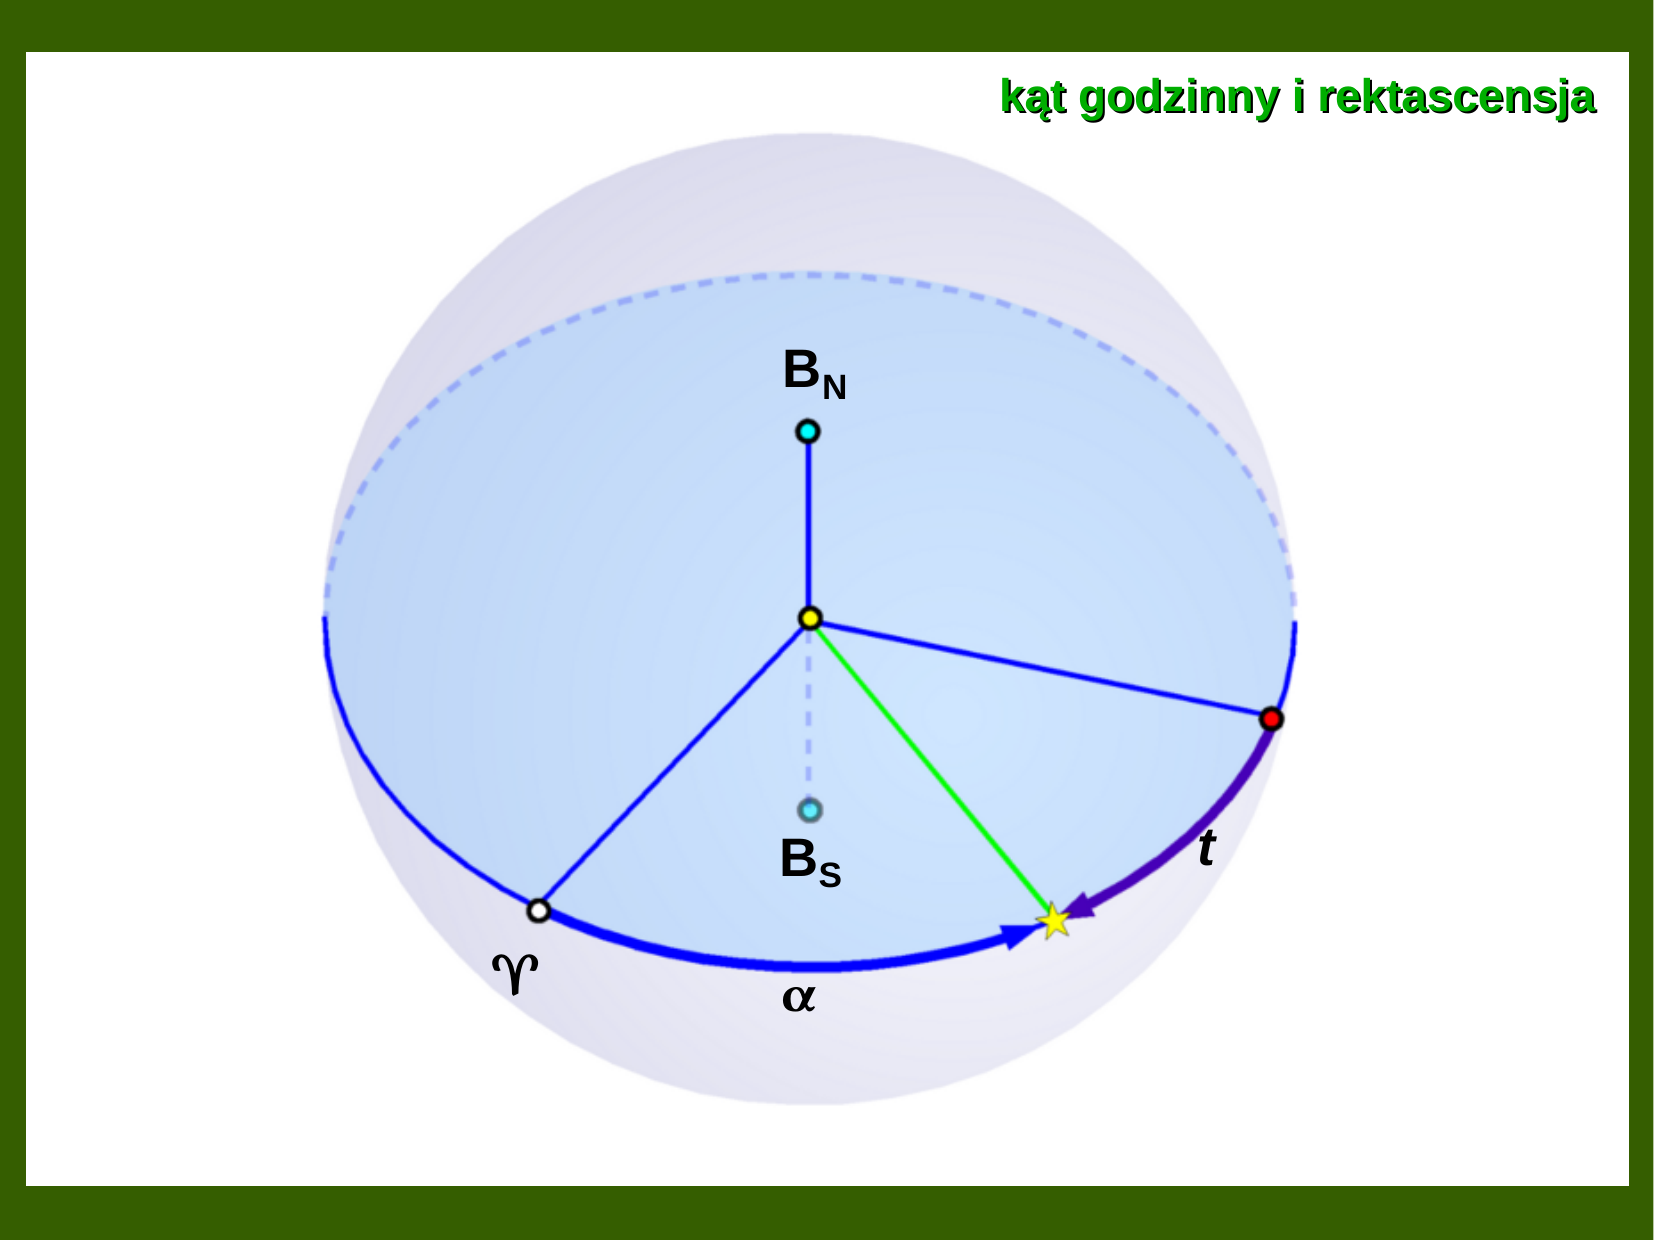

kąt godzinny i rektascensja
BN
t
BS
♈
α